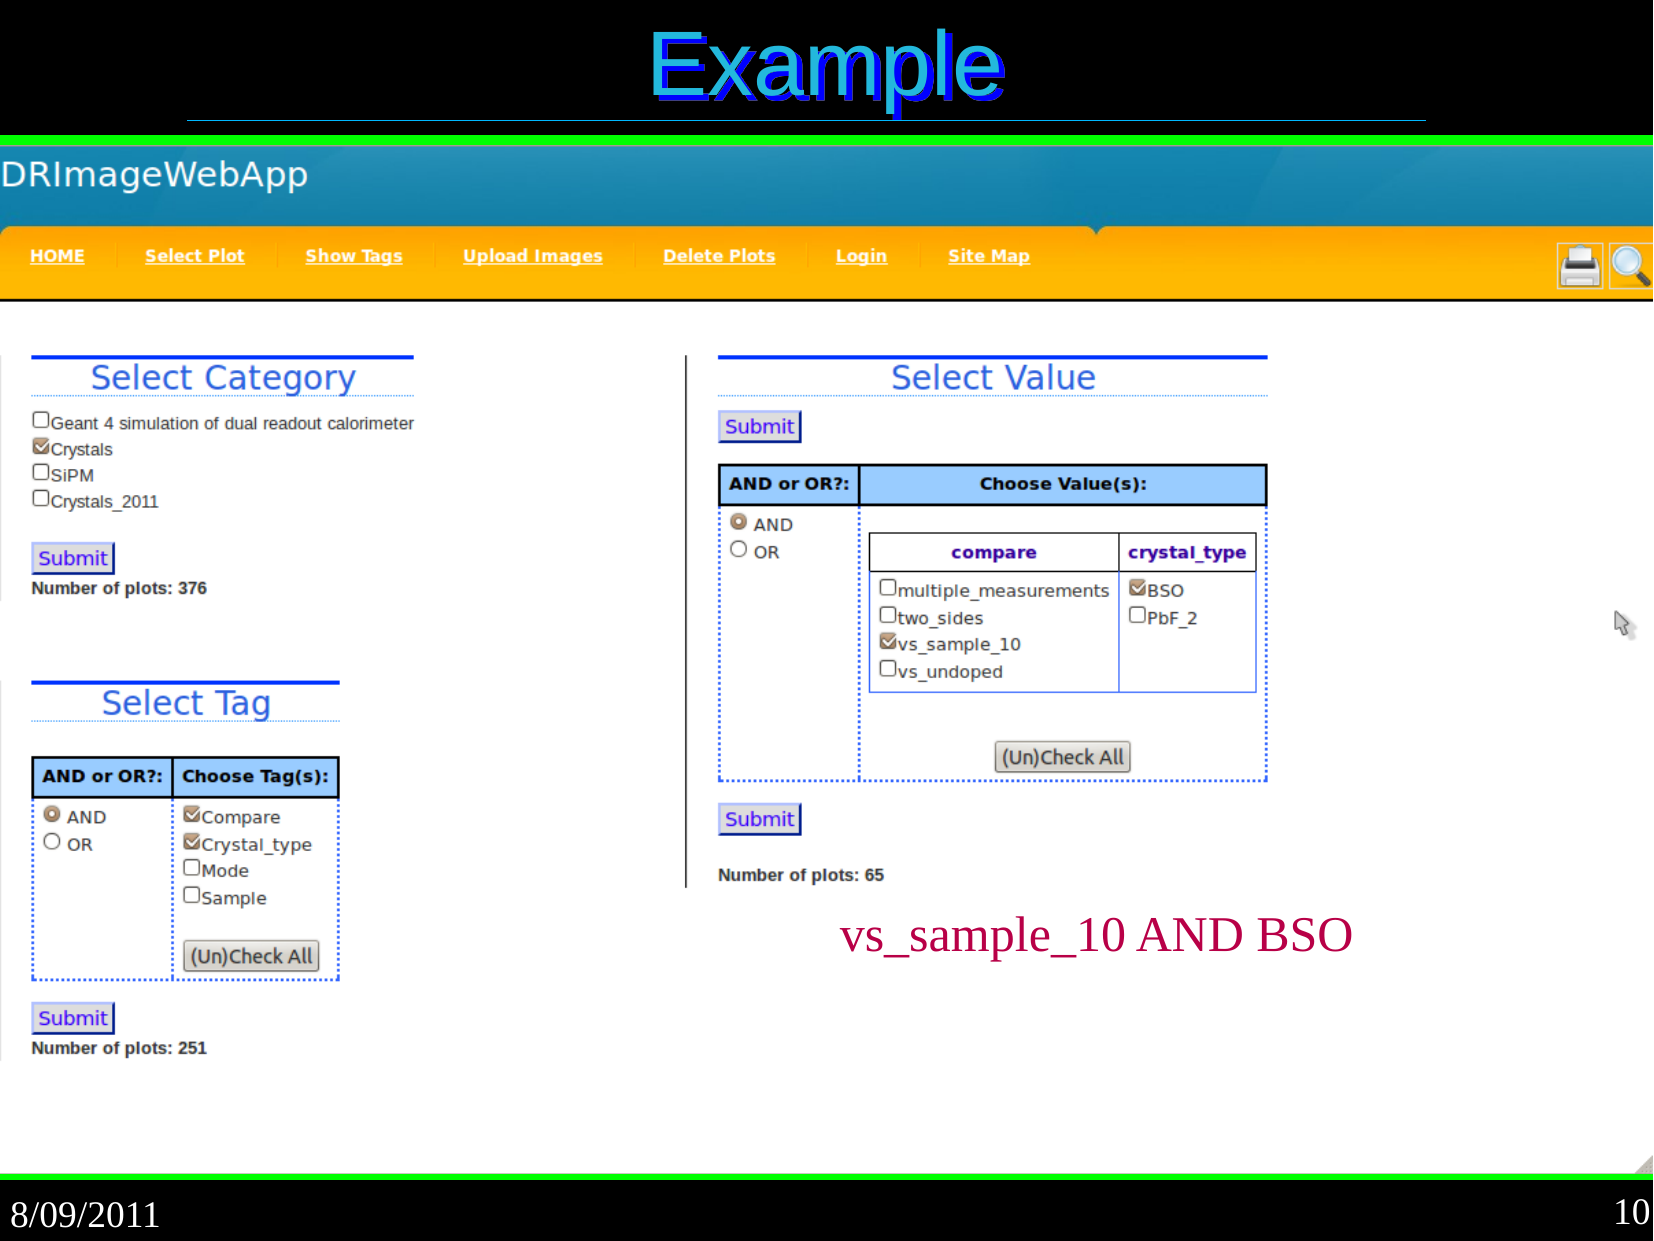

Example
vs_sample_10 AND BSO
Compare AND crystal_type
10
8/09/2011